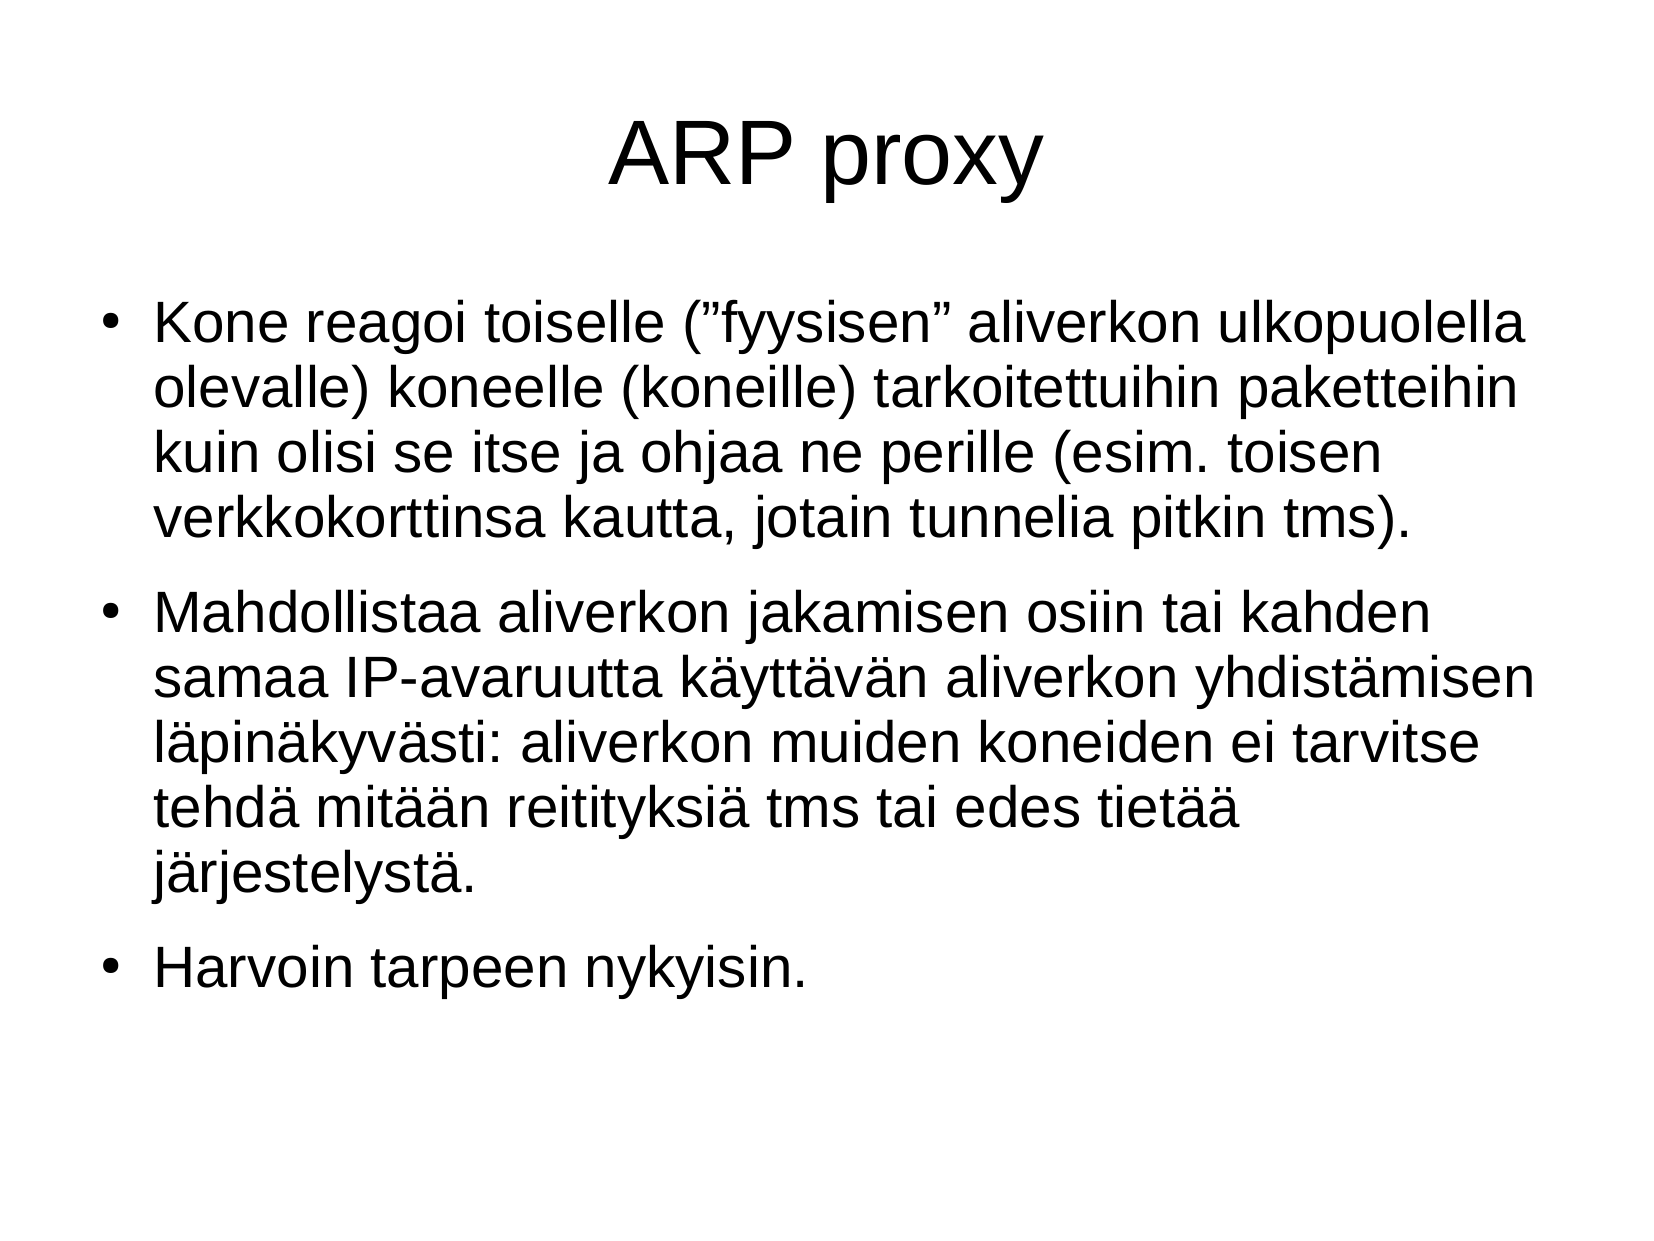

# ARP proxy
Kone reagoi toiselle (”fyysisen” aliverkon ulkopuolella olevalle) koneelle (koneille) tarkoitettuihin paketteihin kuin olisi se itse ja ohjaa ne perille (esim. toisen verkkokorttinsa kautta, jotain tunnelia pitkin tms).
Mahdollistaa aliverkon jakamisen osiin tai kahden samaa IP-avaruutta käyttävän aliverkon yhdistämisen läpinäkyvästi: aliverkon muiden koneiden ei tarvitse tehdä mitään reitityksiä tms tai edes tietää järjestelystä.
Harvoin tarpeen nykyisin.